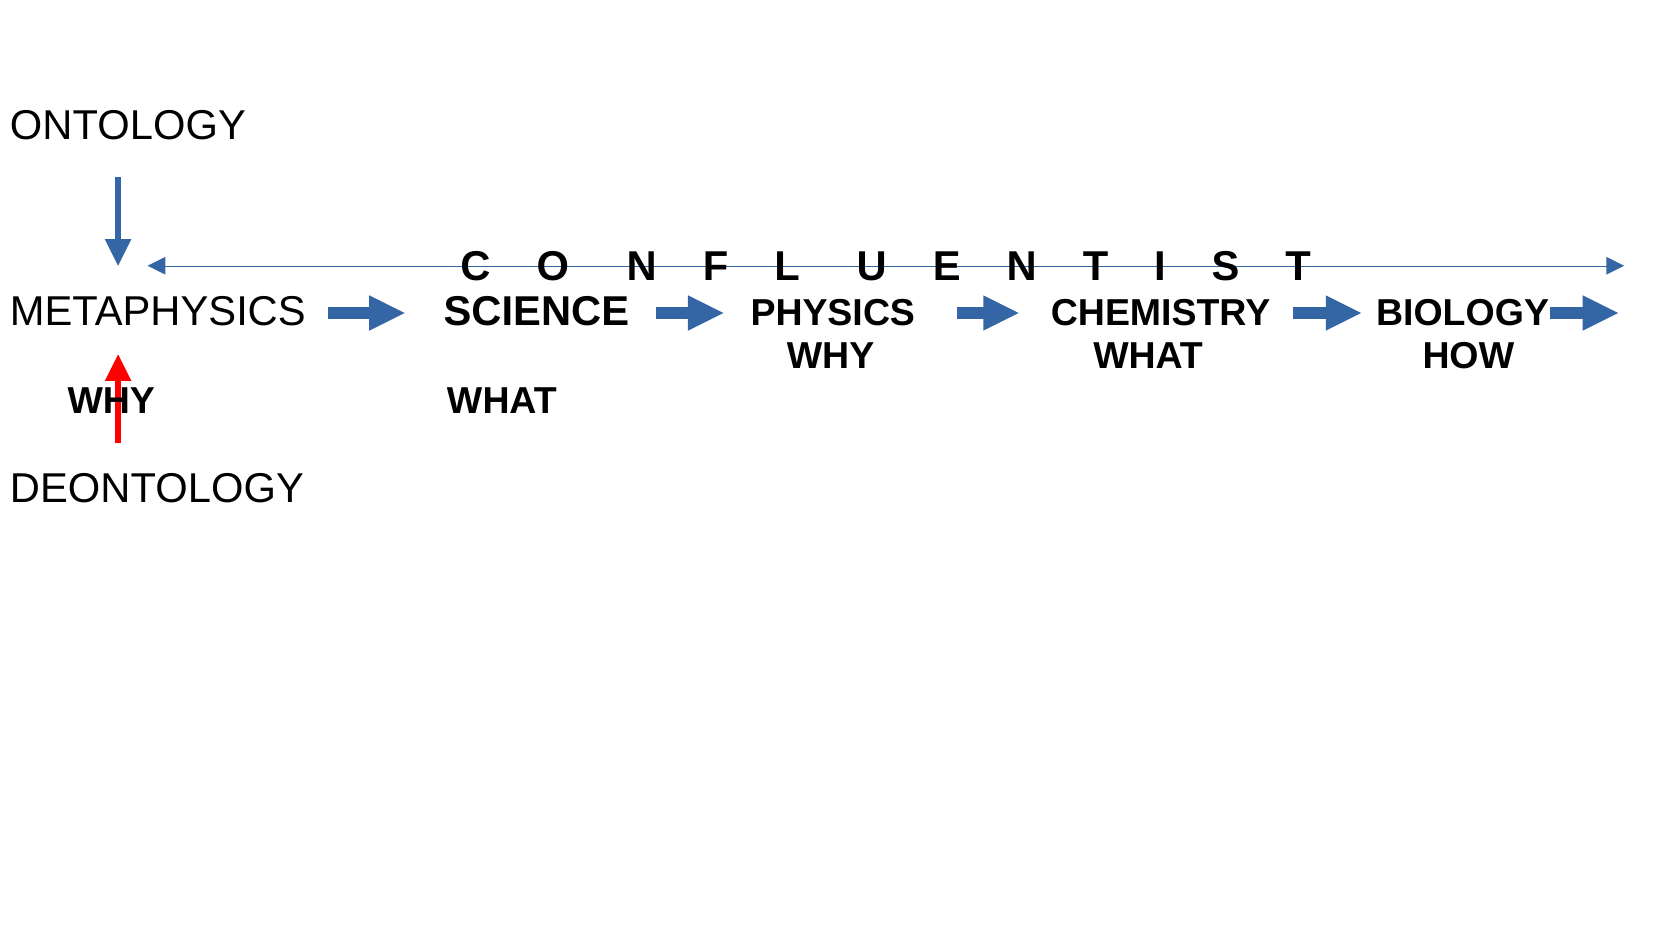

ONTOLOGY
METAPHYSICS SCIENCE PHYSICS CHEMISTRY BIOLOGY
 WHY WHAT HOW
 WHY WHAT
DEONTOLOGY
C O N F L U E N T I S T